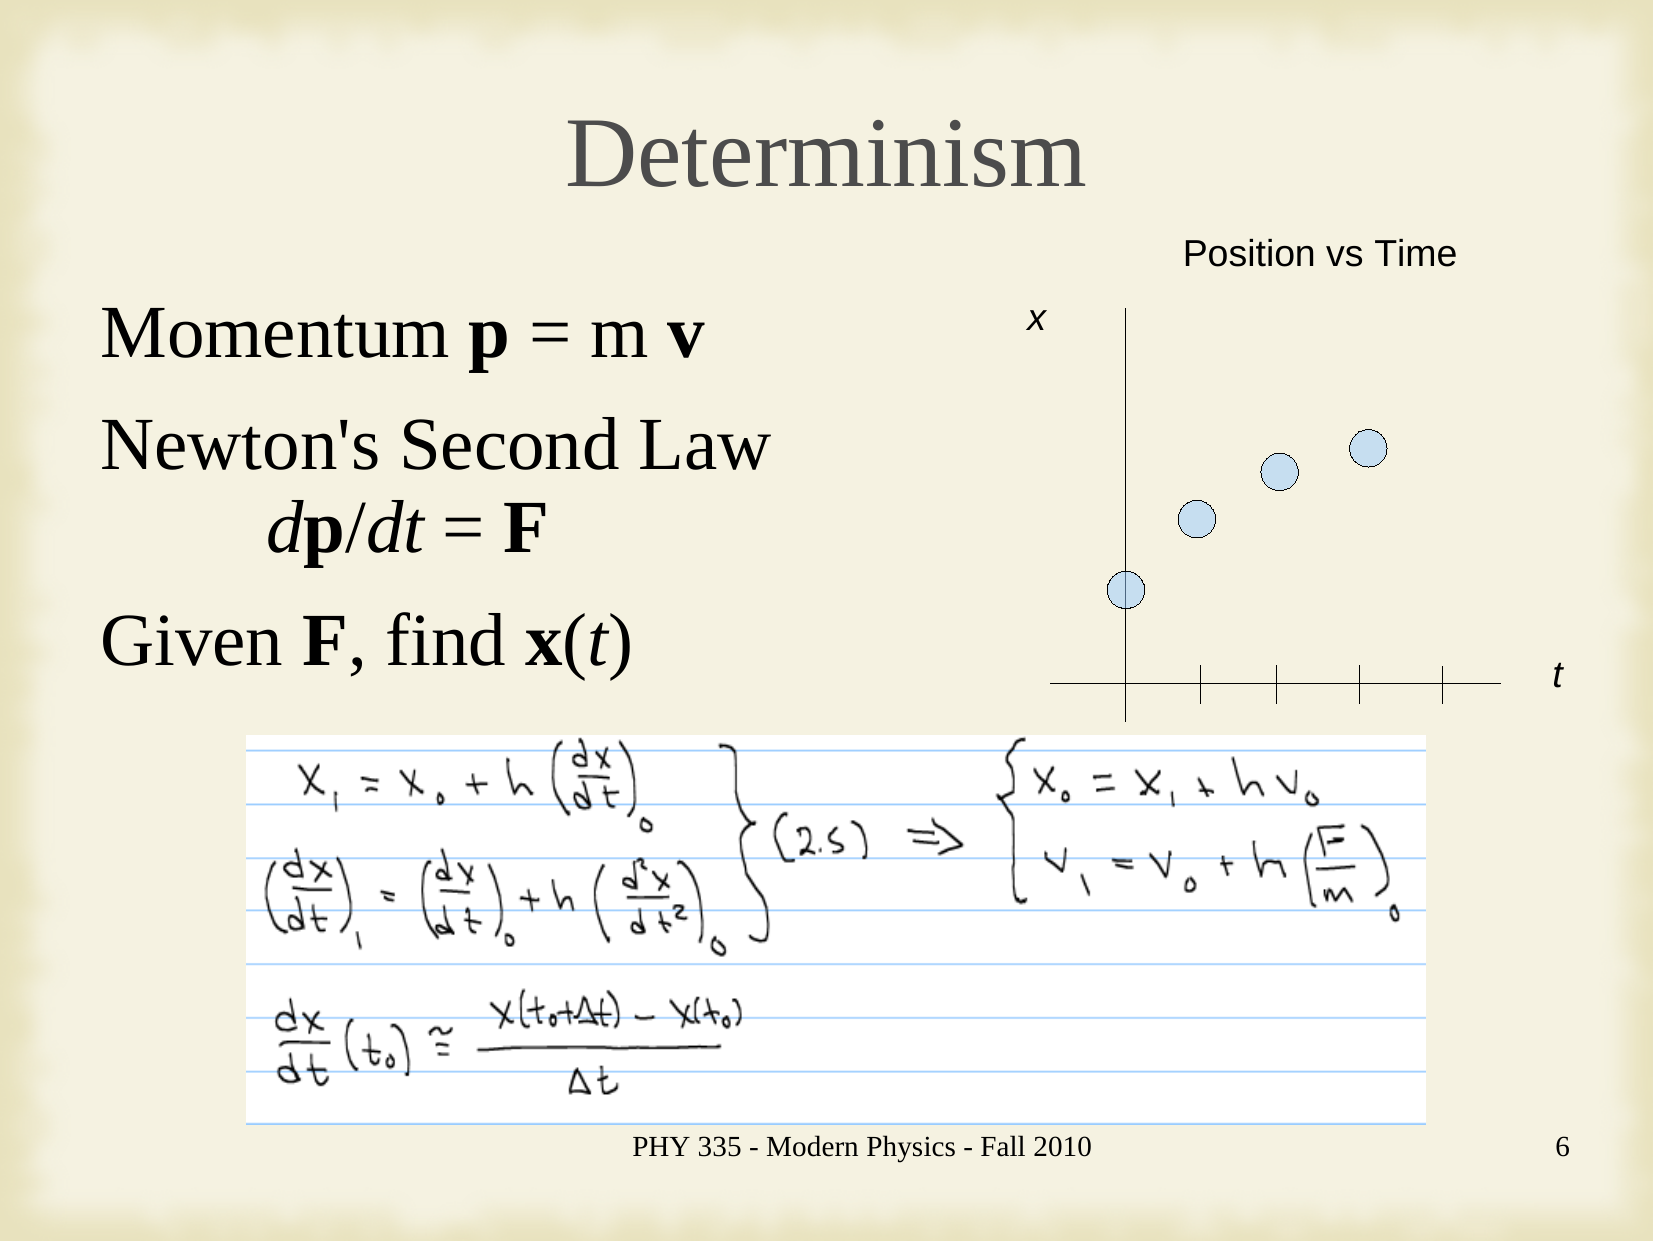

# Determinism
Position vs Time
x
Momentum p = m v
Newton's Second Law
 dp/dt = F
Given F, find x(t)
t
PHY 335 - Modern Physics - Fall 2010
6